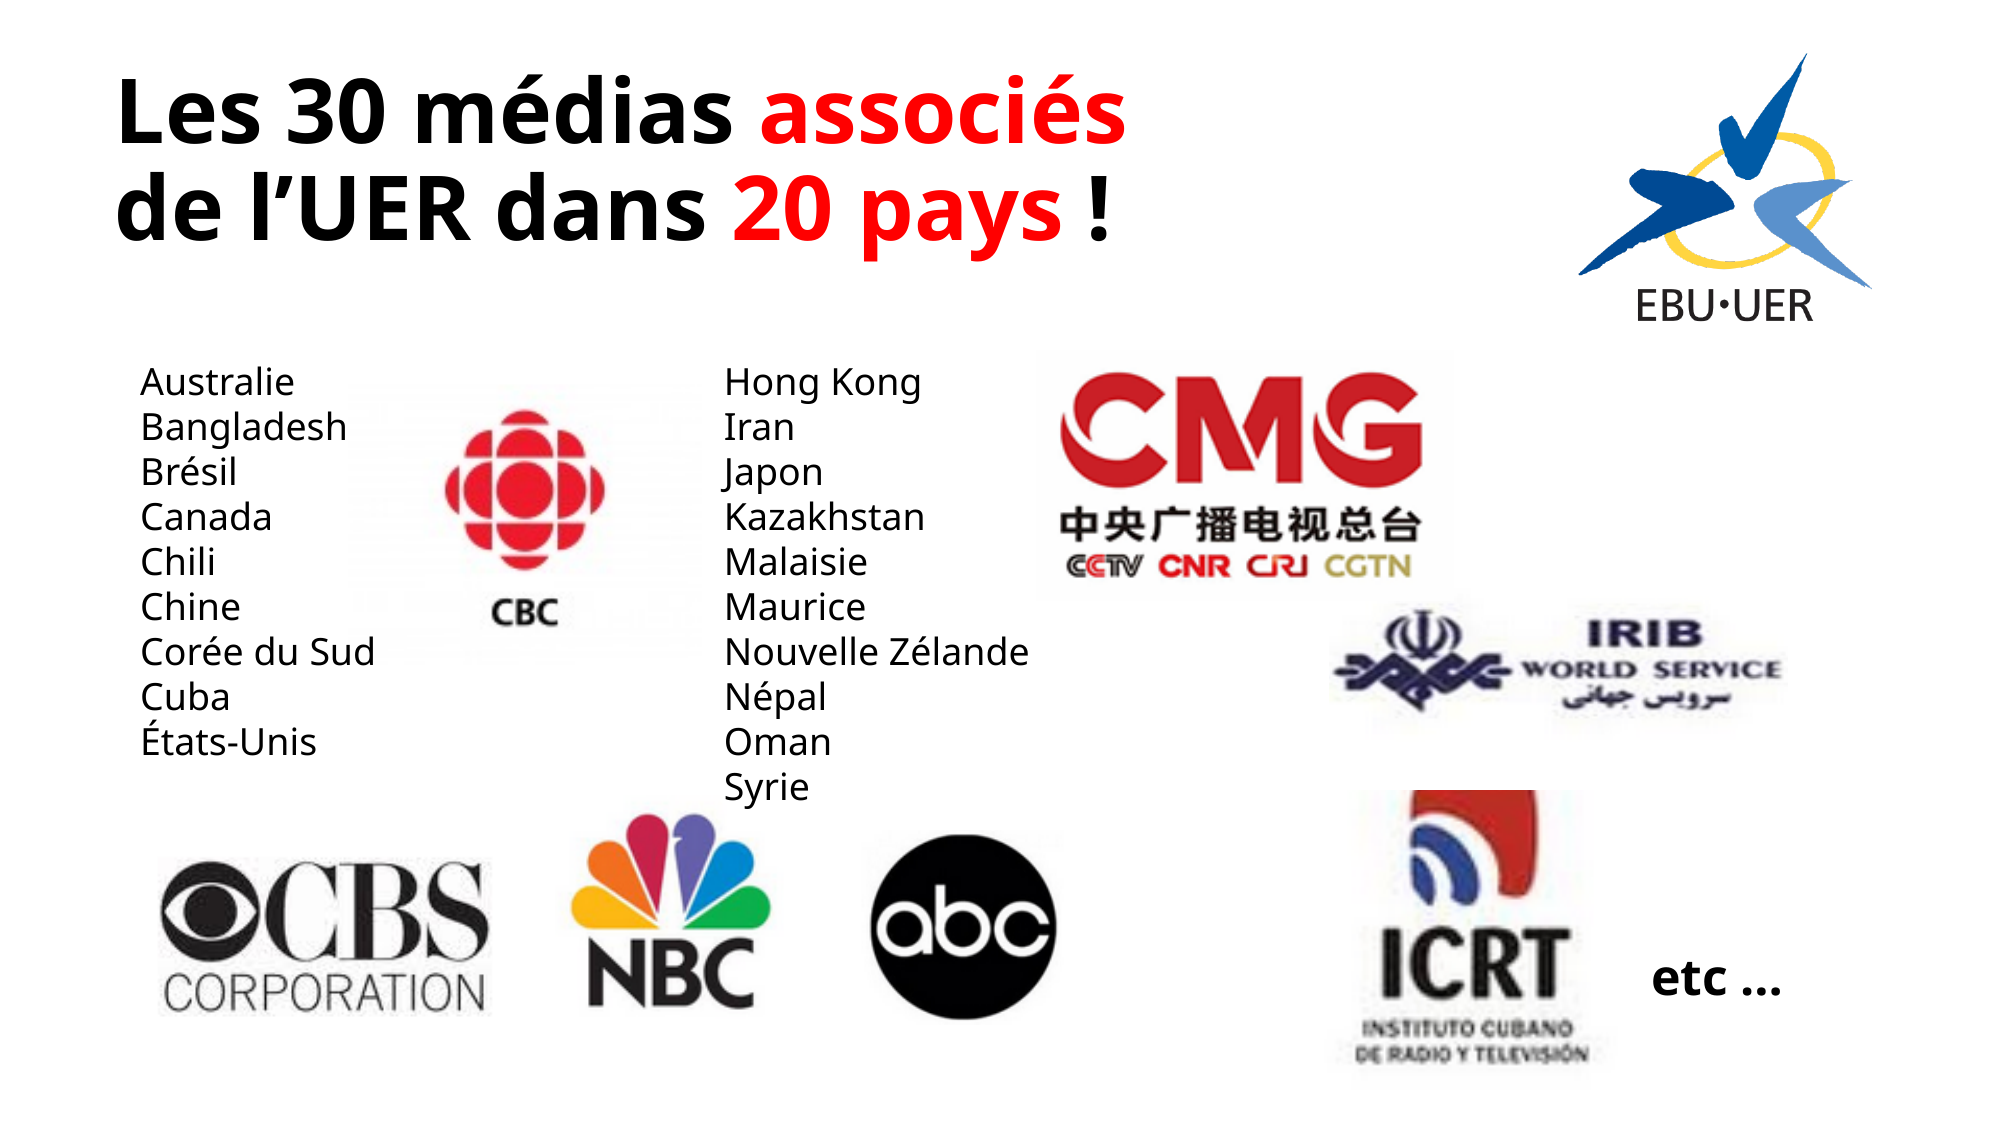

# Les 30 médias associés de l’UER dans 20 pays !
Australie
Bangladesh
Brésil
Canada
Chili
Chine
Corée du Sud
Cuba
États-Unis
Hong Kong
Iran
Japon
Kazakhstan
Malaisie
Maurice
Nouvelle Zélande
Népal
Oman
Syrie
etc …